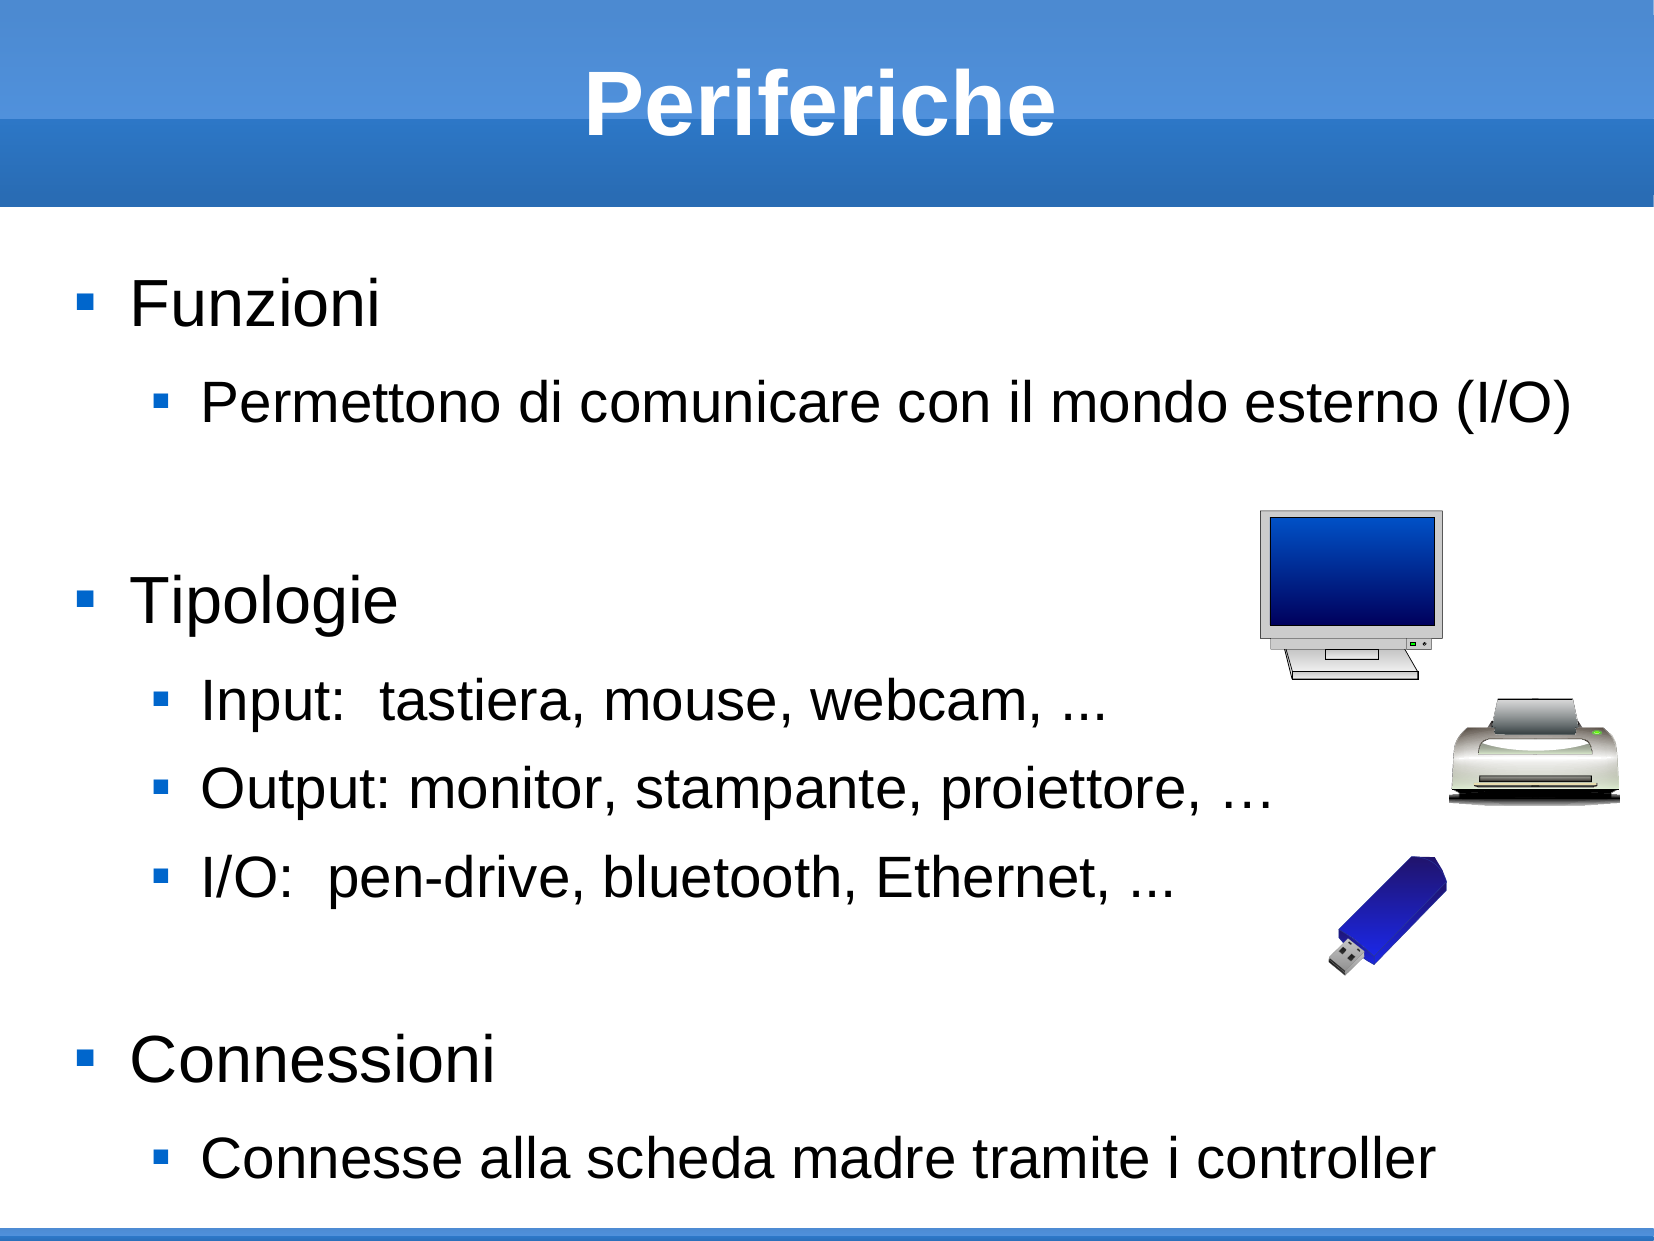

# Periferiche
Funzioni
Permettono di comunicare con il mondo esterno (I/O)
Tipologie
Input: tastiera, mouse, webcam, ...
Output: monitor, stampante, proiettore, …
I/O: pen-drive, bluetooth, Ethernet, ...
Connessioni
Connesse alla scheda madre tramite i controller